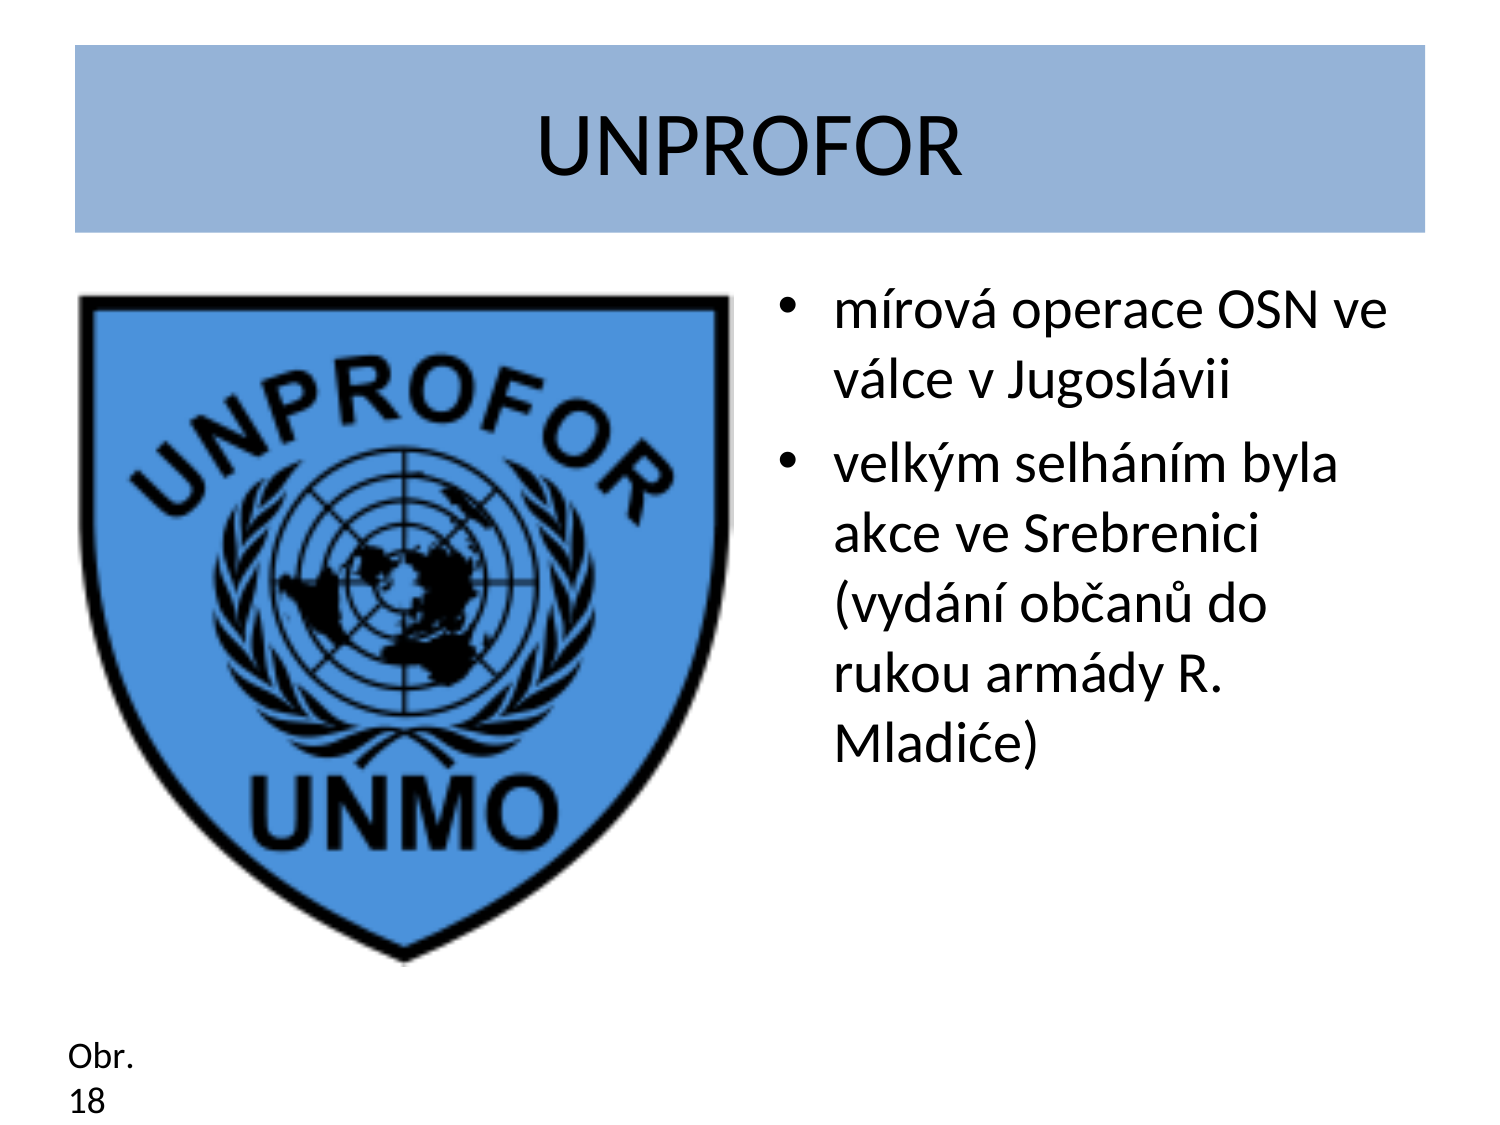

# UNPROFOR
mírová operace OSN ve válce v Jugoslávii
velkým selháním byla akce ve Srebrenici (vydání občanů do rukou armády R. Mladiće)
Obr. 18